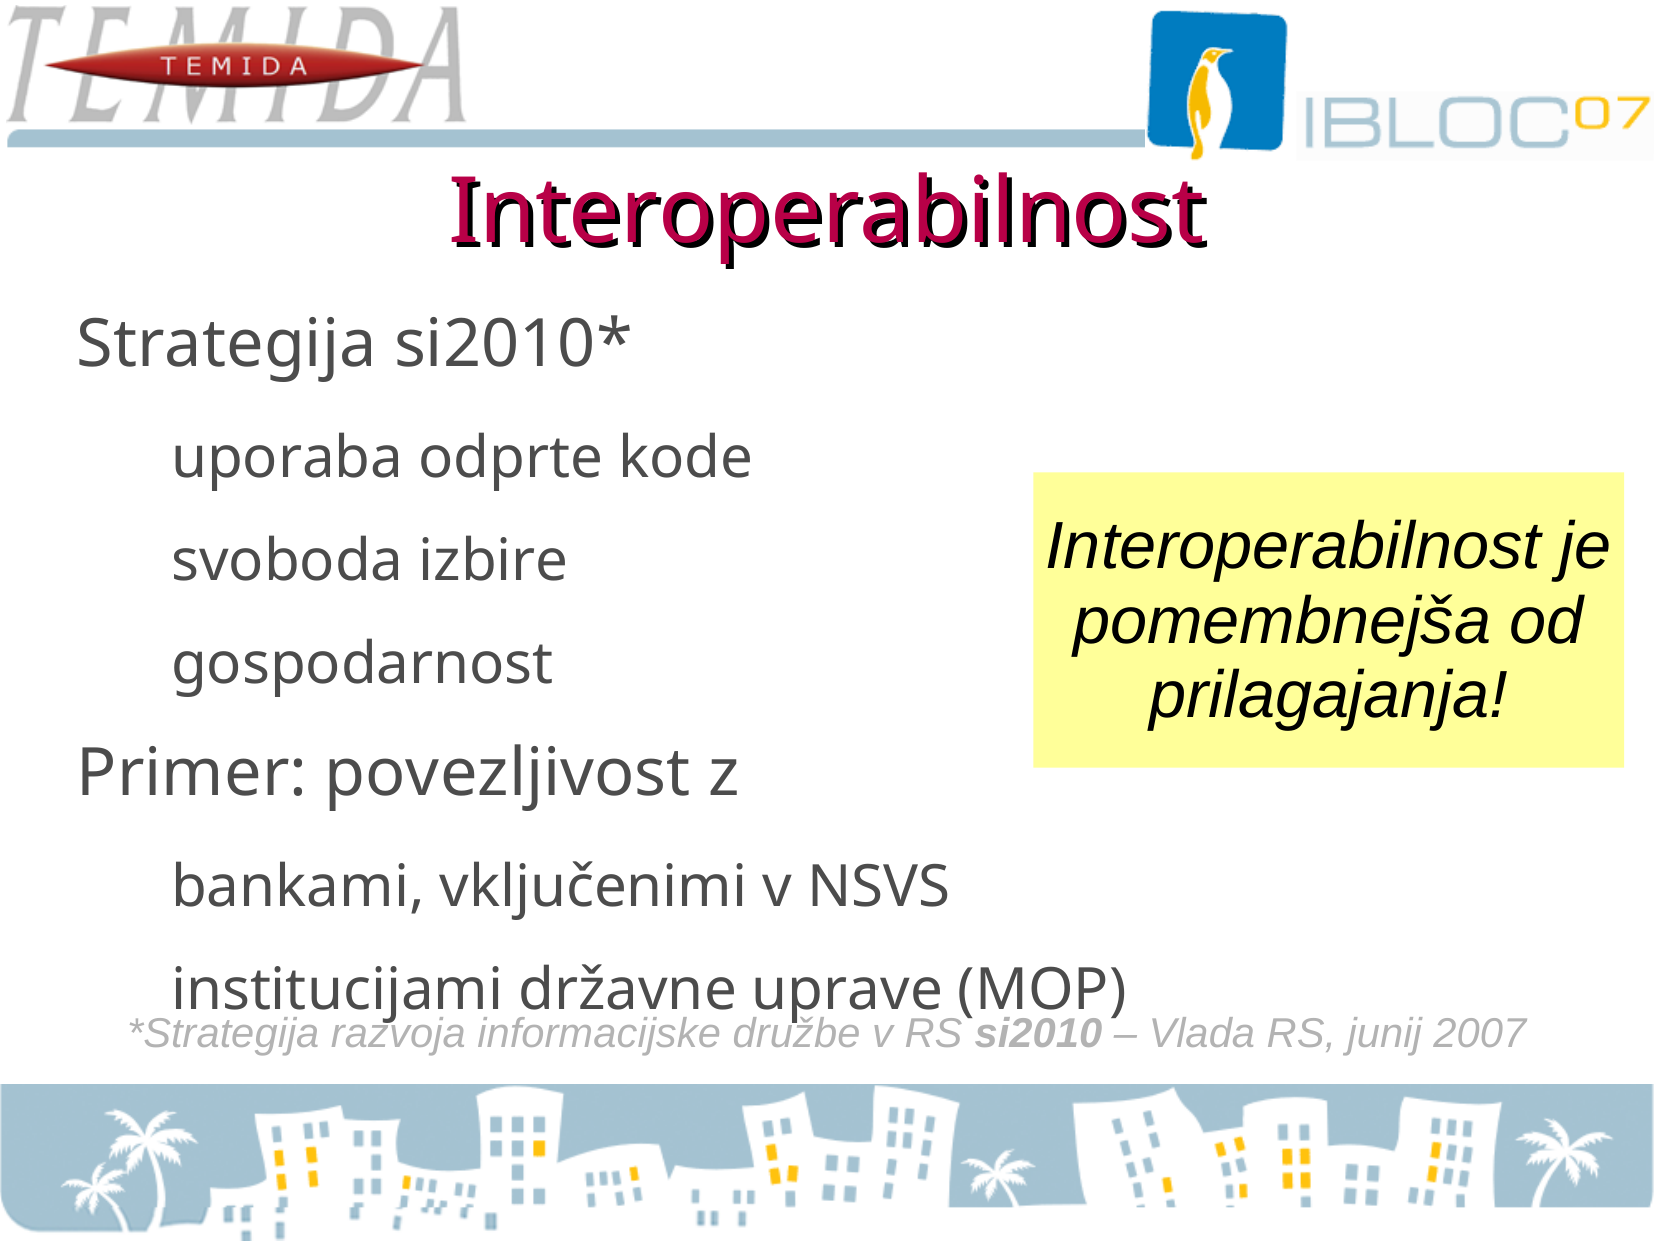

Interoperabilnost
# Strategija si2010*
uporaba odprte kode
svoboda izbire
gospodarnost
Primer: povezljivost z
bankami, vključenimi v NSVS
institucijami državne uprave (MOP)
Interoperabilnost je pomembnejša od prilagajanja!
*Strategija razvoja informacijske družbe v RS si2010 – Vlada RS, junij 2007